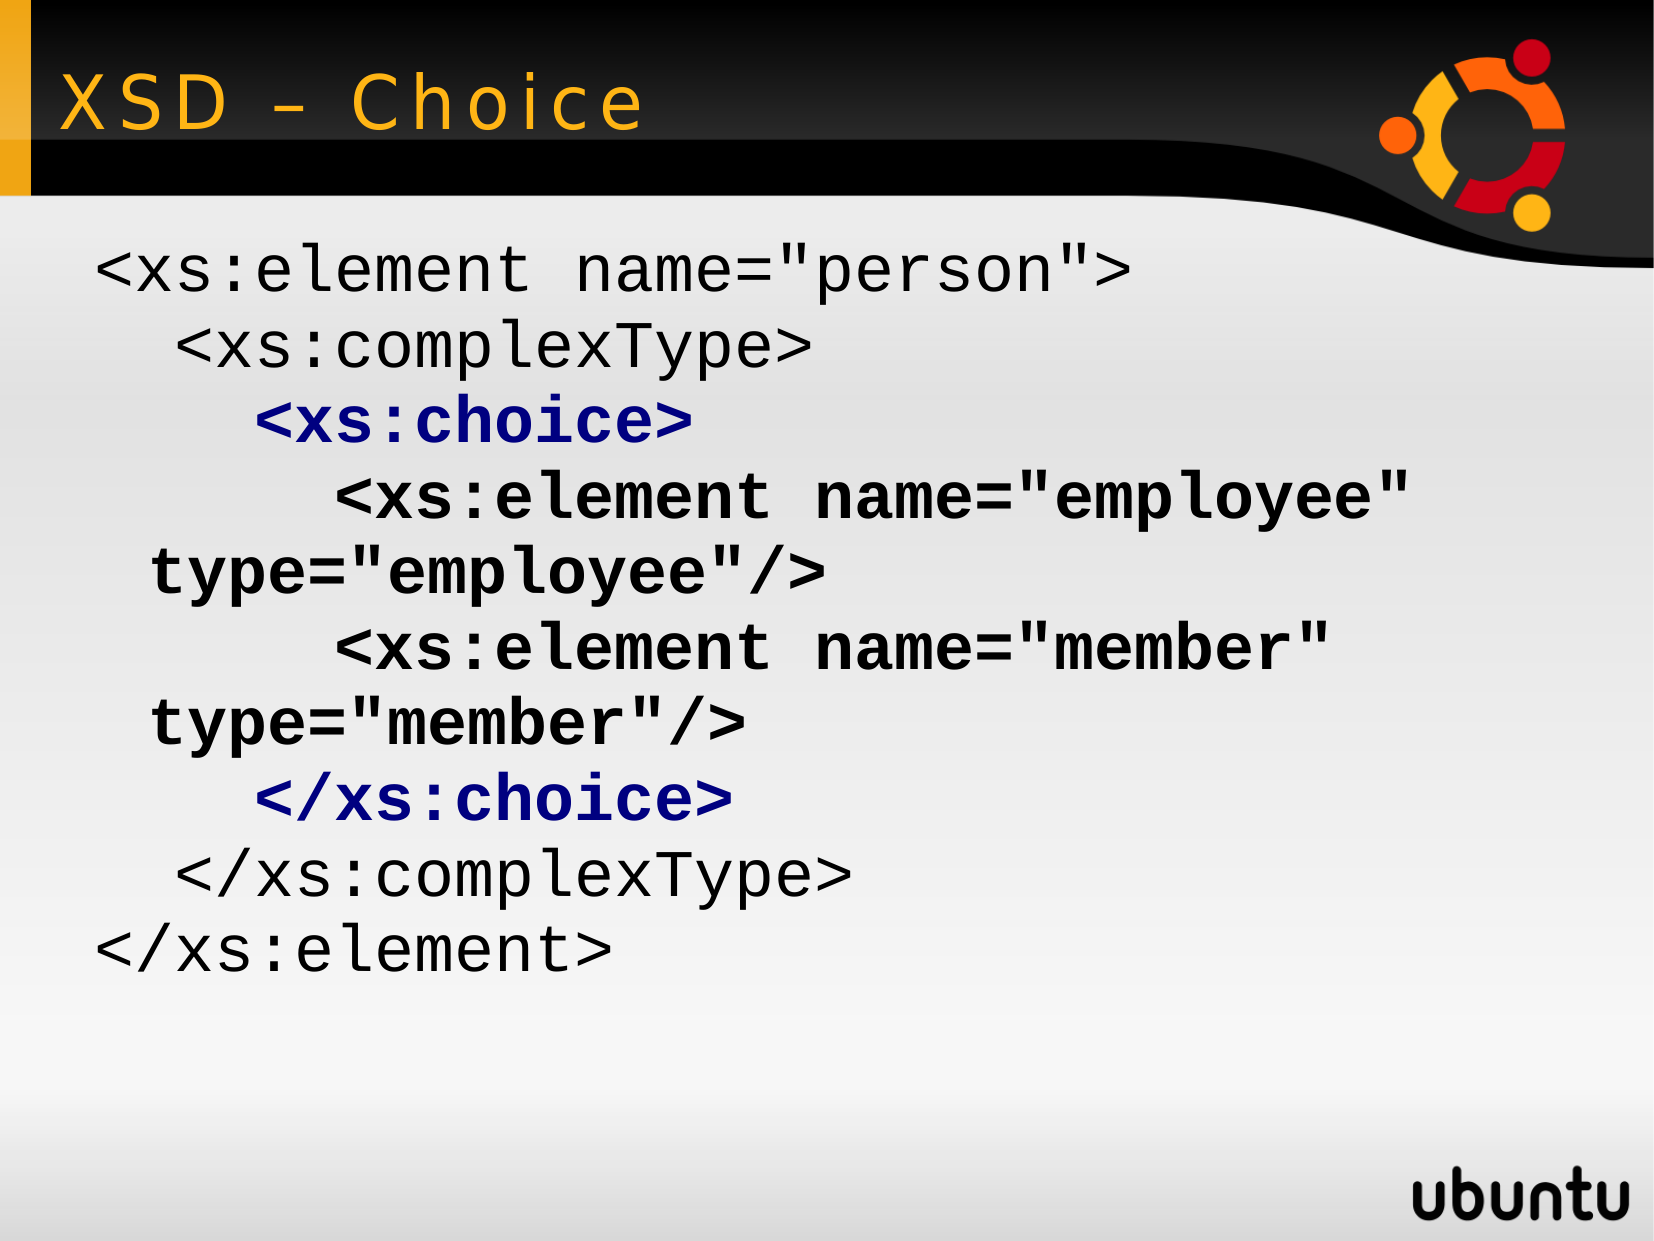

# XSD – Choice
<xs:element name="person">
 <xs:complexType>
 <xs:choice>
 <xs:element name="employee" type="employee"/>
 <xs:element name="member" type="member"/>
 </xs:choice>
 </xs:complexType>
</xs:element>